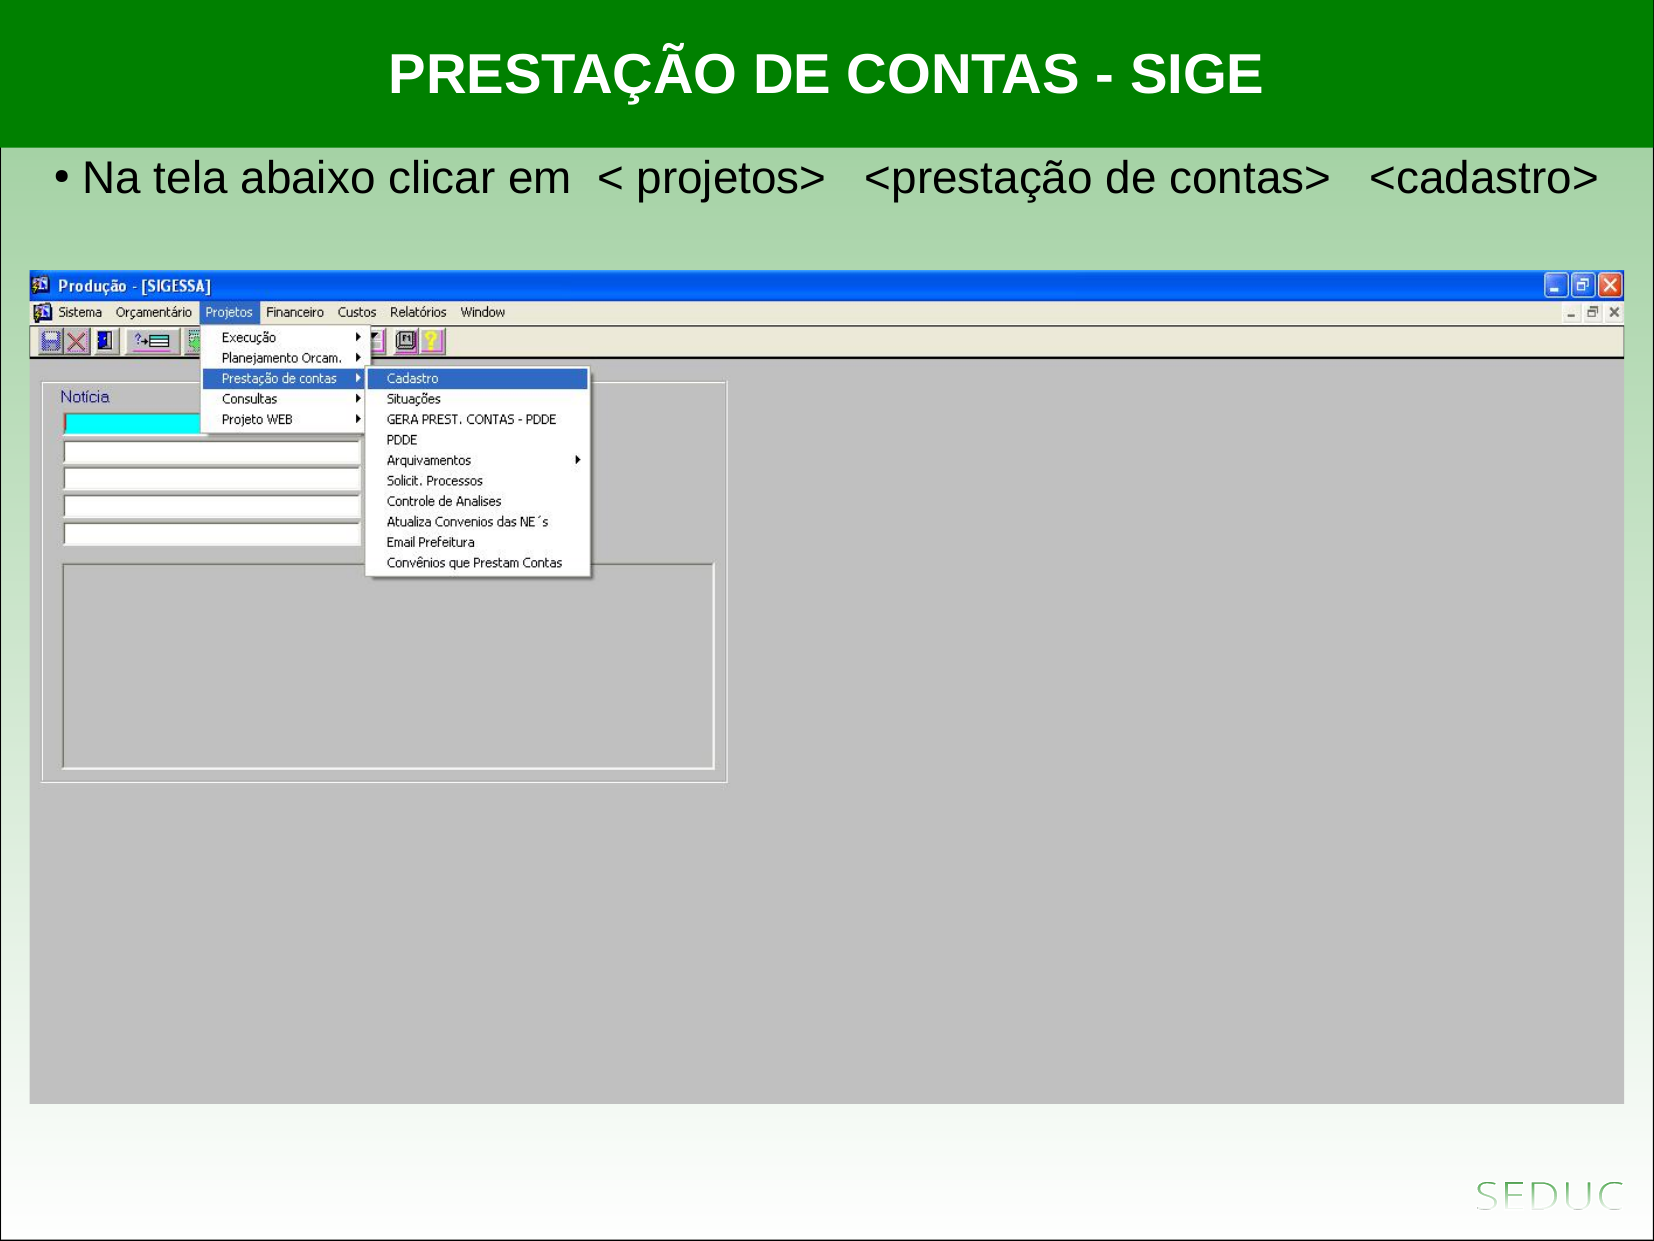

PRESTAÇÃO DE CONTAS - SIGE
 Na tela abaixo clicar em < projetos> <prestação de contas> <cadastro>
SEDUC